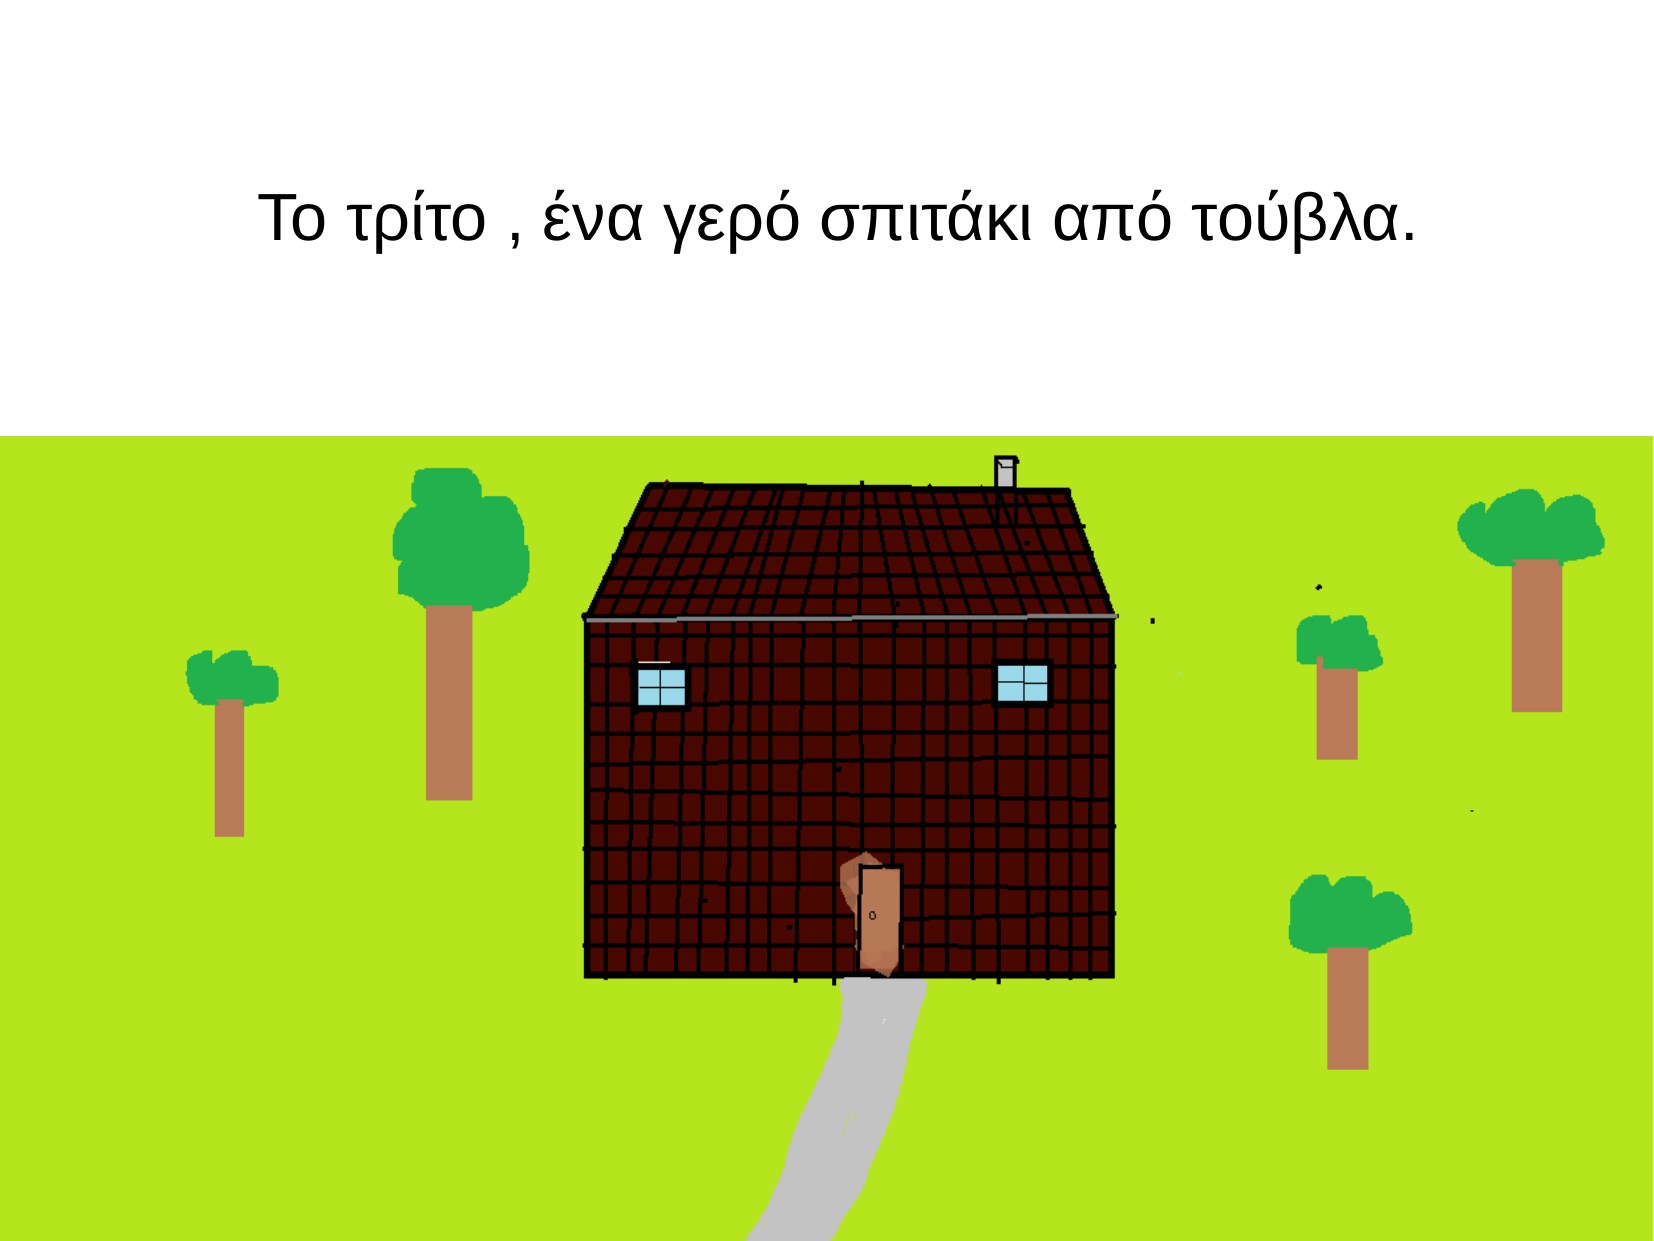

# Το τρίτο , ένα γερό σπιτάκι από τούβλα.